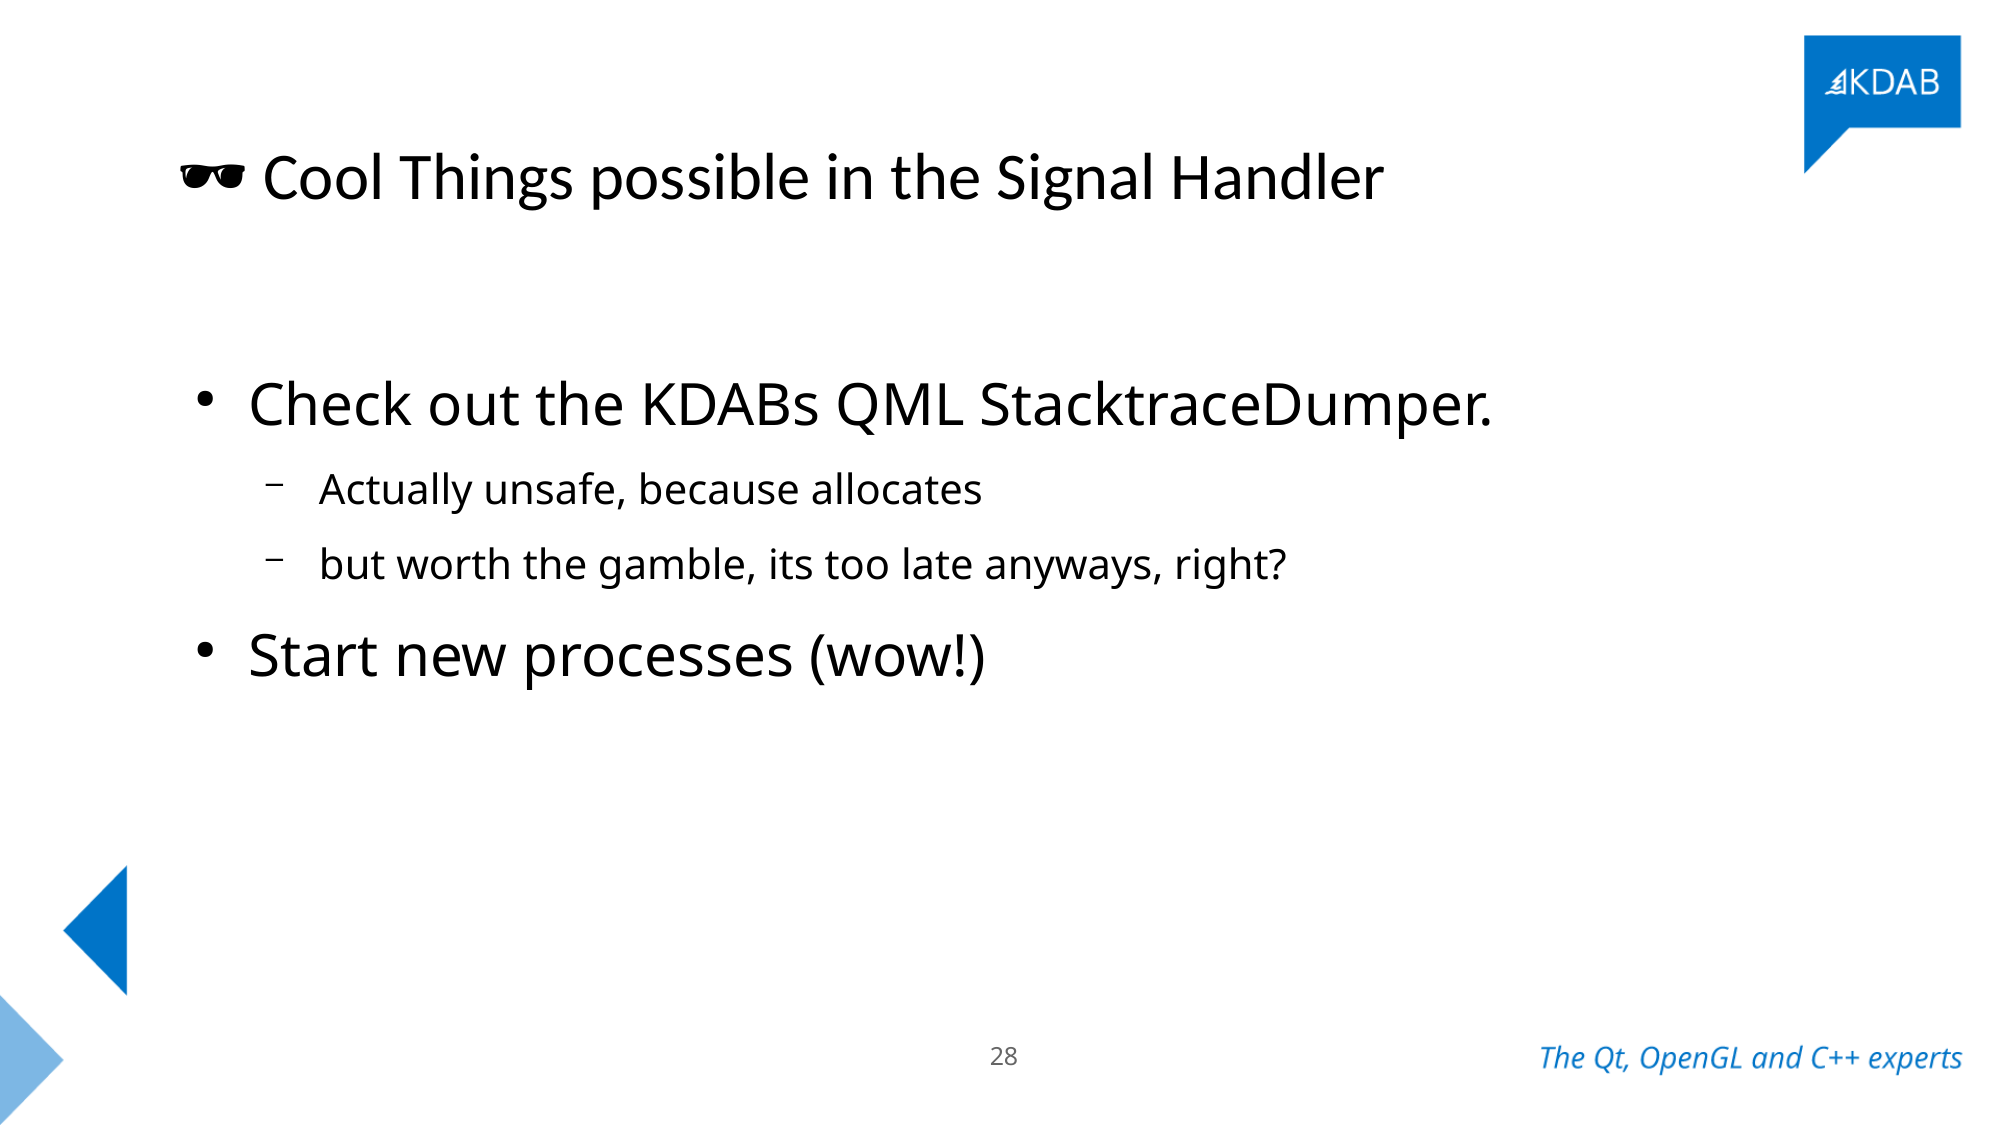

# 🕶️ Cool Things possible in the Signal Handler
Check out the KDABs QML StacktraceDumper.
Actually unsafe, because allocates
but worth the gamble, its too late anyways, right?
Start new processes (wow!)